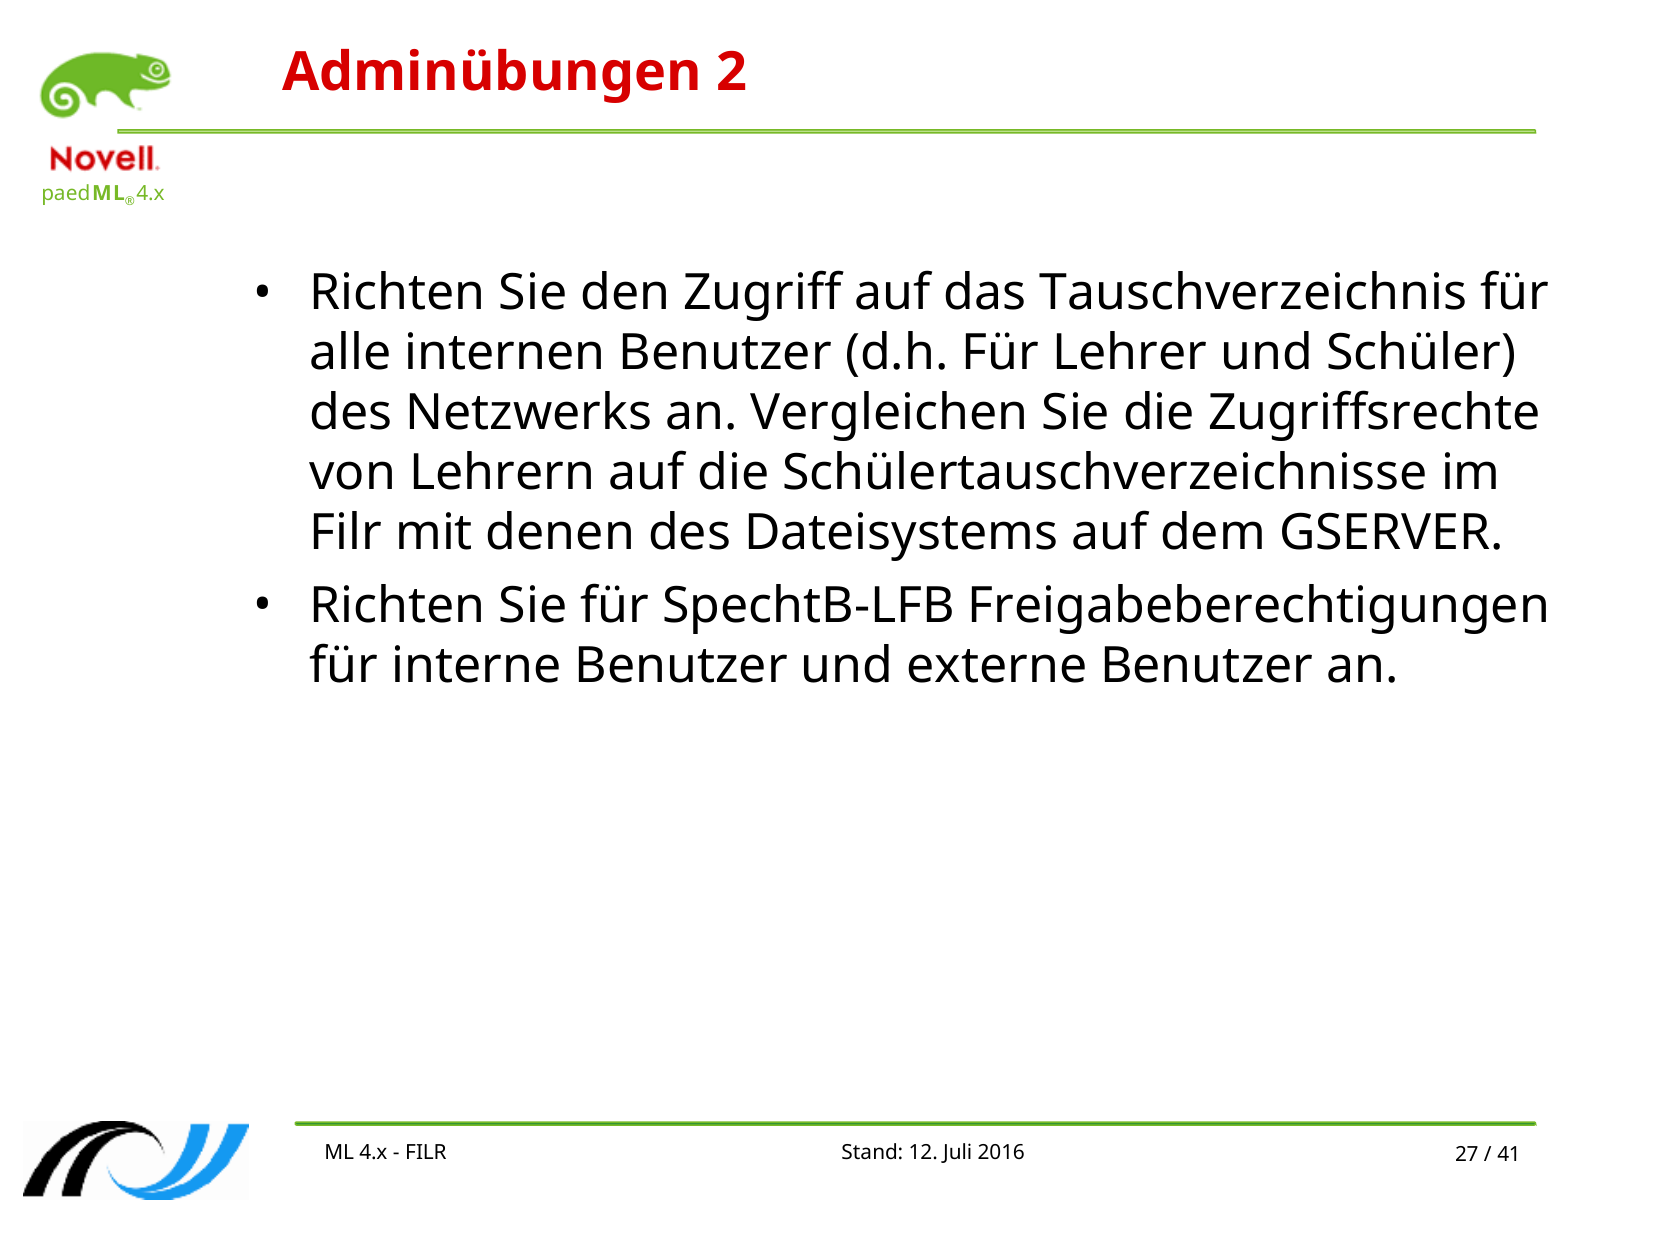

# Adminübungen 2
Richten Sie den Zugriff auf das Tauschverzeichnis für alle internen Benutzer (d.h. Für Lehrer und Schüler) des Netzwerks an. Vergleichen Sie die Zugriffsrechte von Lehrern auf die Schülertauschverzeichnisse im Filr mit denen des Dateisystems auf dem GSERVER.
Richten Sie für SpechtB-LFB Freigabeberechtigungen für interne Benutzer und externe Benutzer an.
ML 4.x - FILR
12. Juli 2016
27